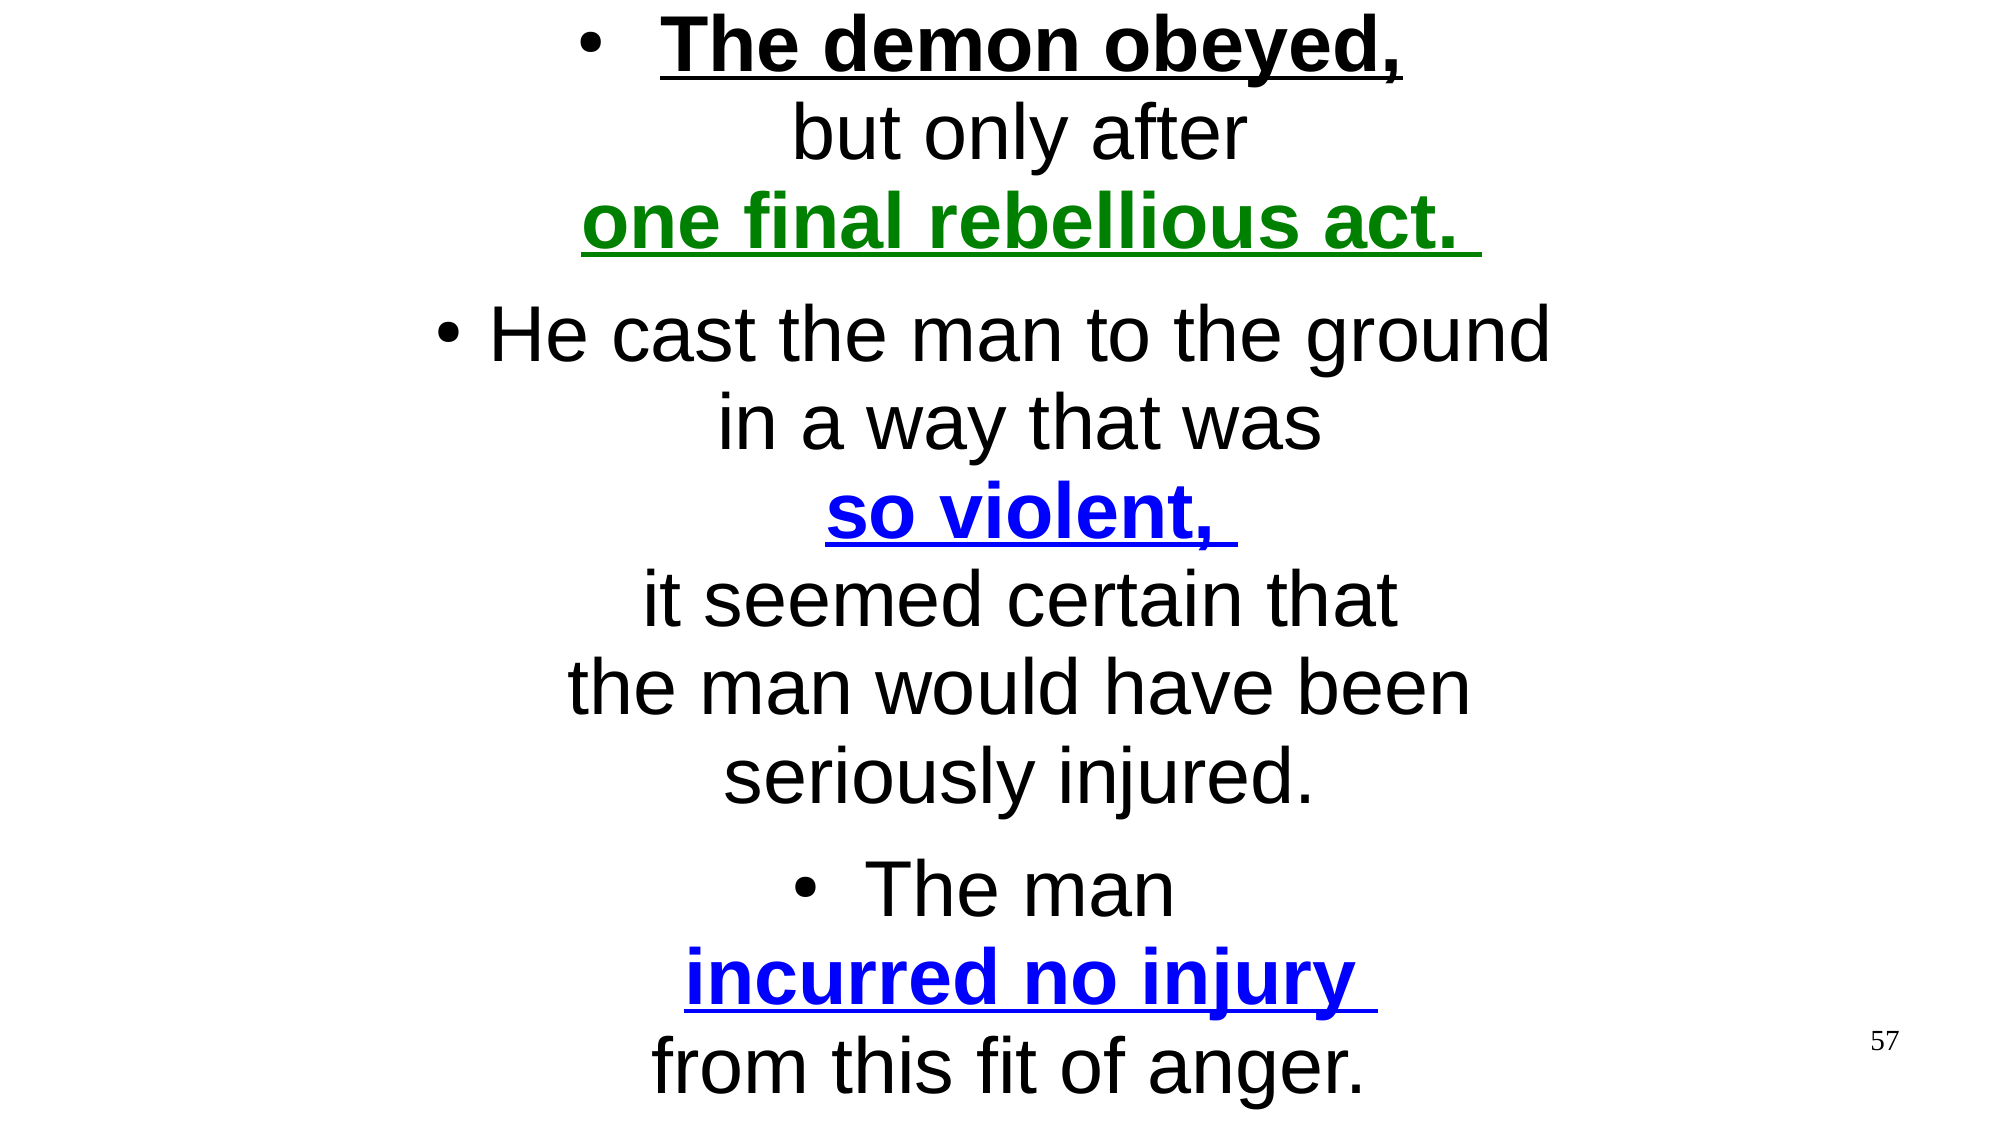

# The demon obeyed, but only after one final rebellious act.
He cast the man to the ground
in a way that was
so violent,
it seemed certain that
the man would have been
seriously injured.
The man
incurred no injury
from this fit of anger.
57